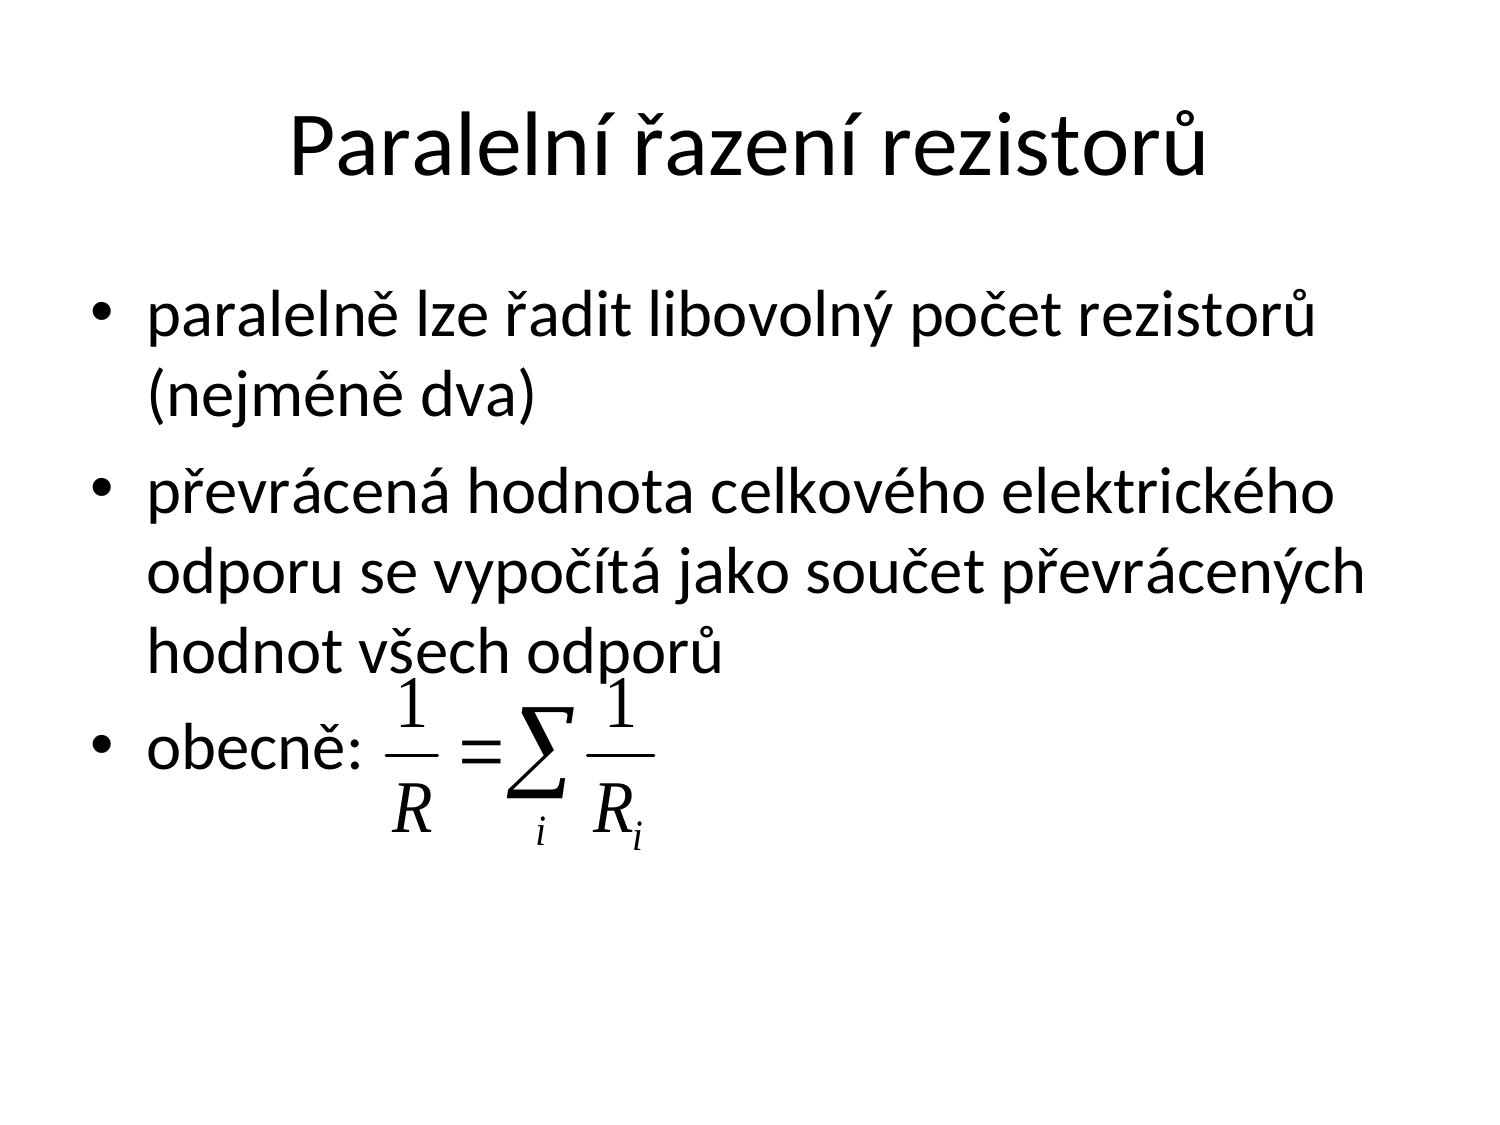

# Paralelní řazení rezistorů
paralelně lze řadit libovolný počet rezistorů (nejméně dva)
převrácená hodnota celkového elektrického odporu se vypočítá jako součet převrácených hodnot všech odporů
obecně: